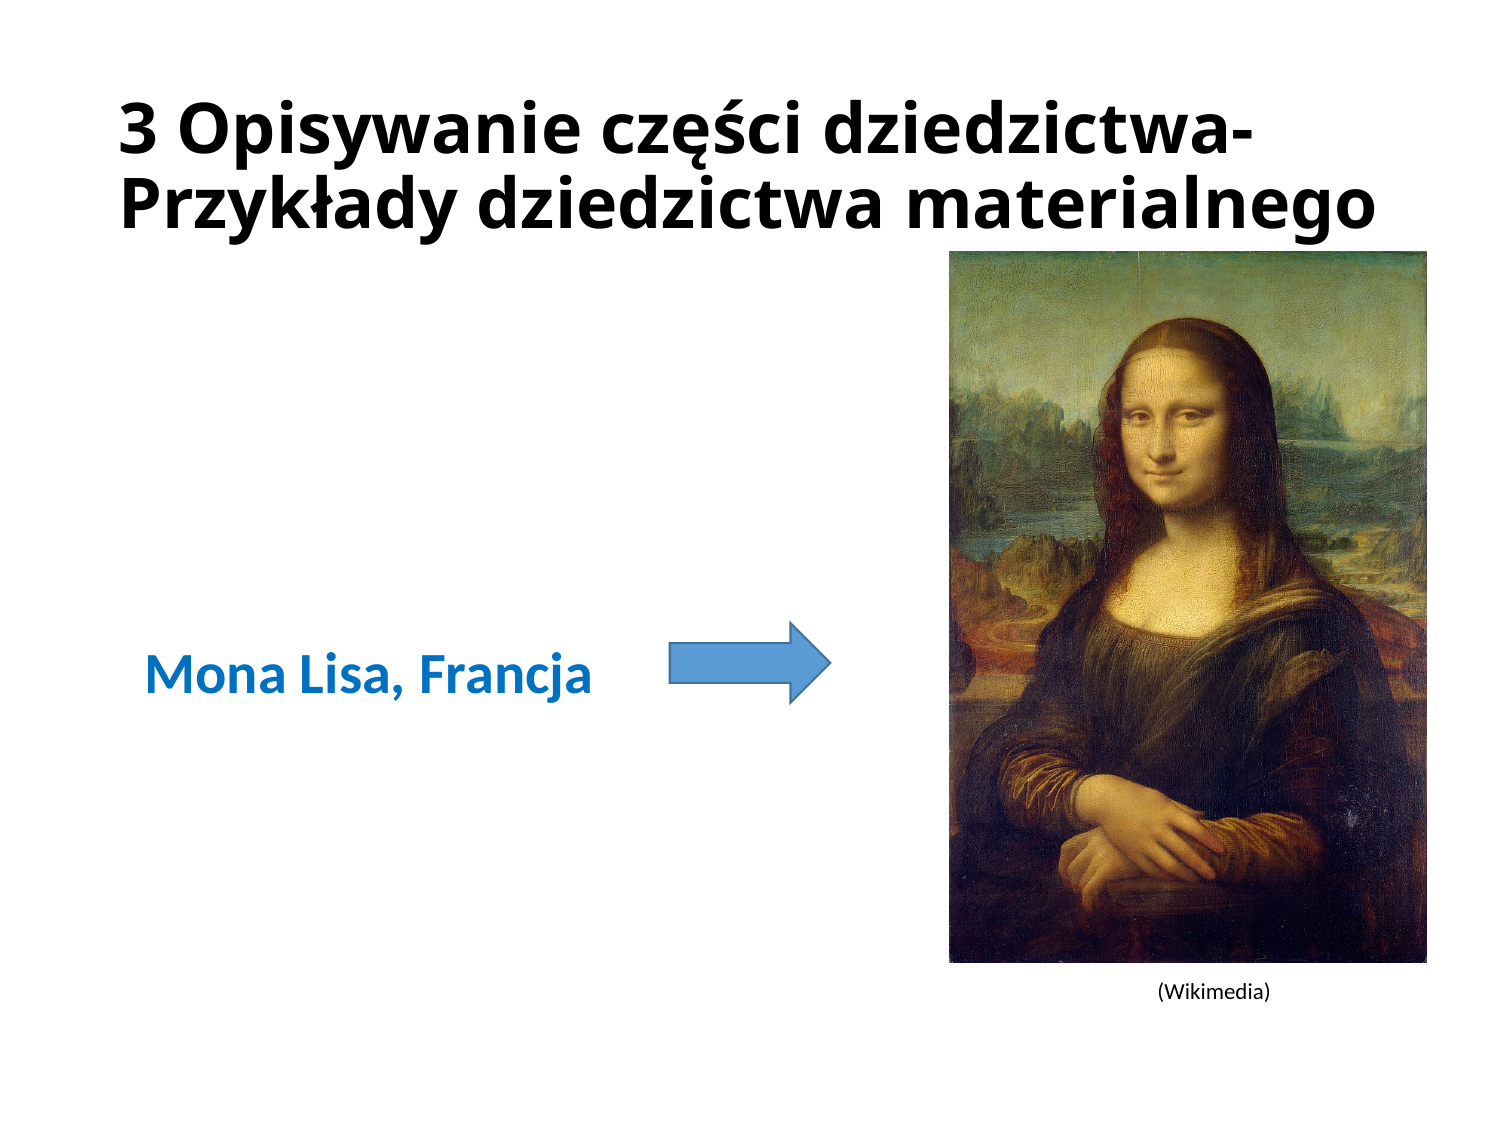

# 3 Opisywanie części dziedzictwa- Przykłady dziedzictwa materialnego
 Mona Lisa, Francja
 (Wikimedia)